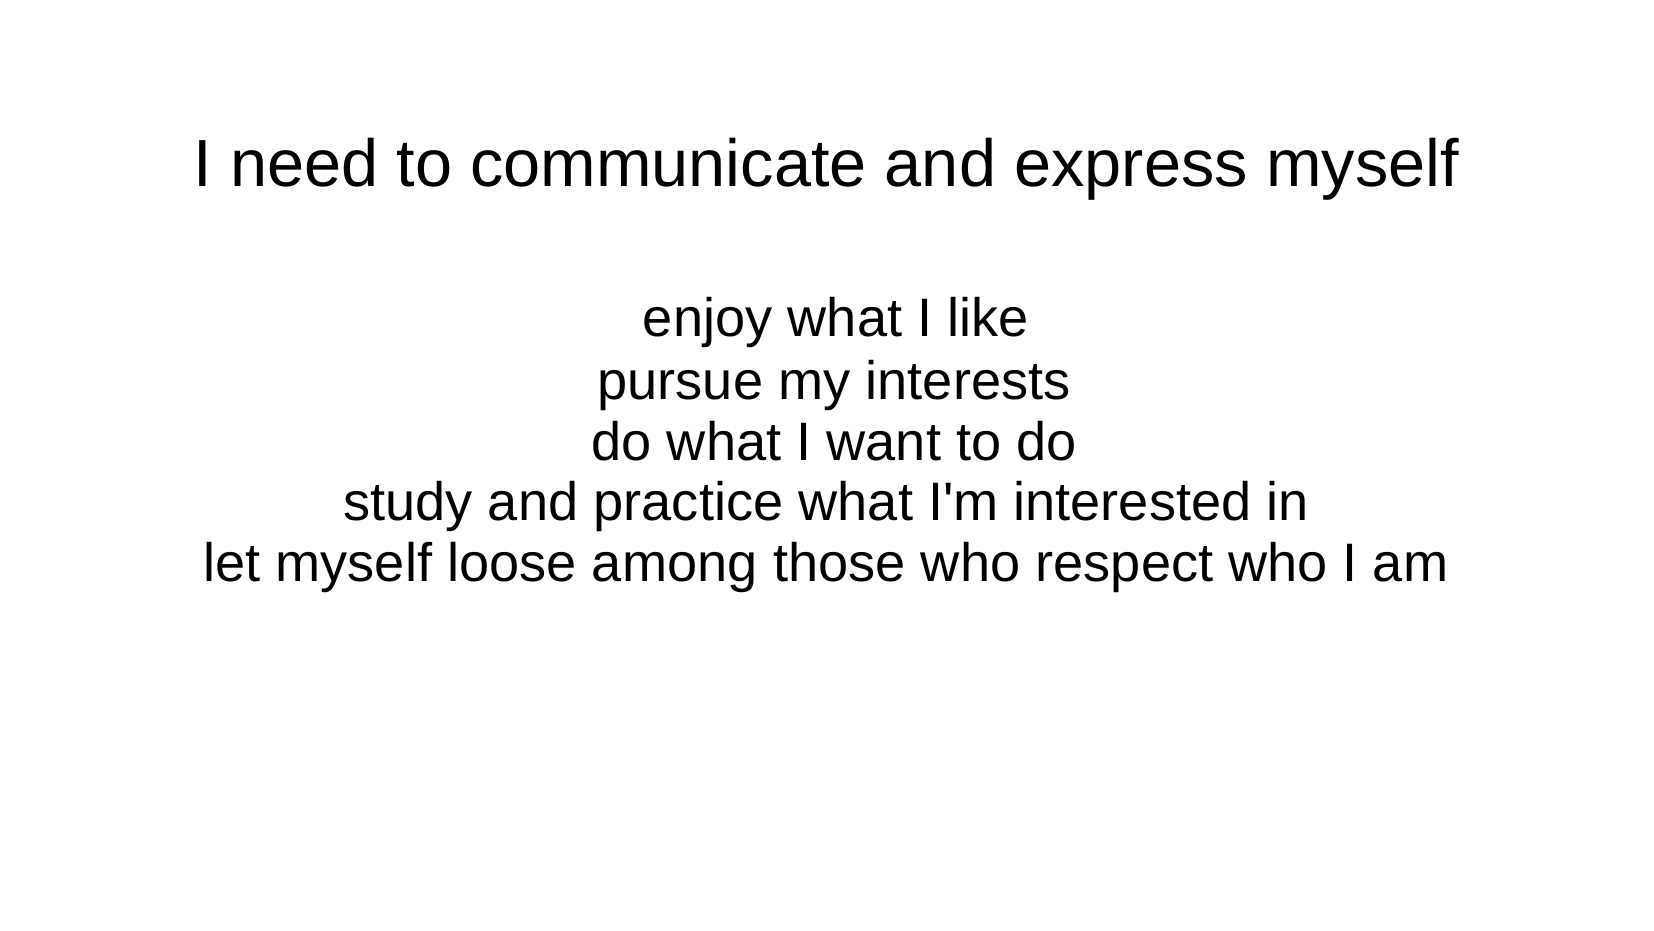

# I need to communicate and express myself
 enjoy what I like
 pursue my interests
 do what I want to do
study and practice what I'm interested in
let myself loose among those who respect who I am